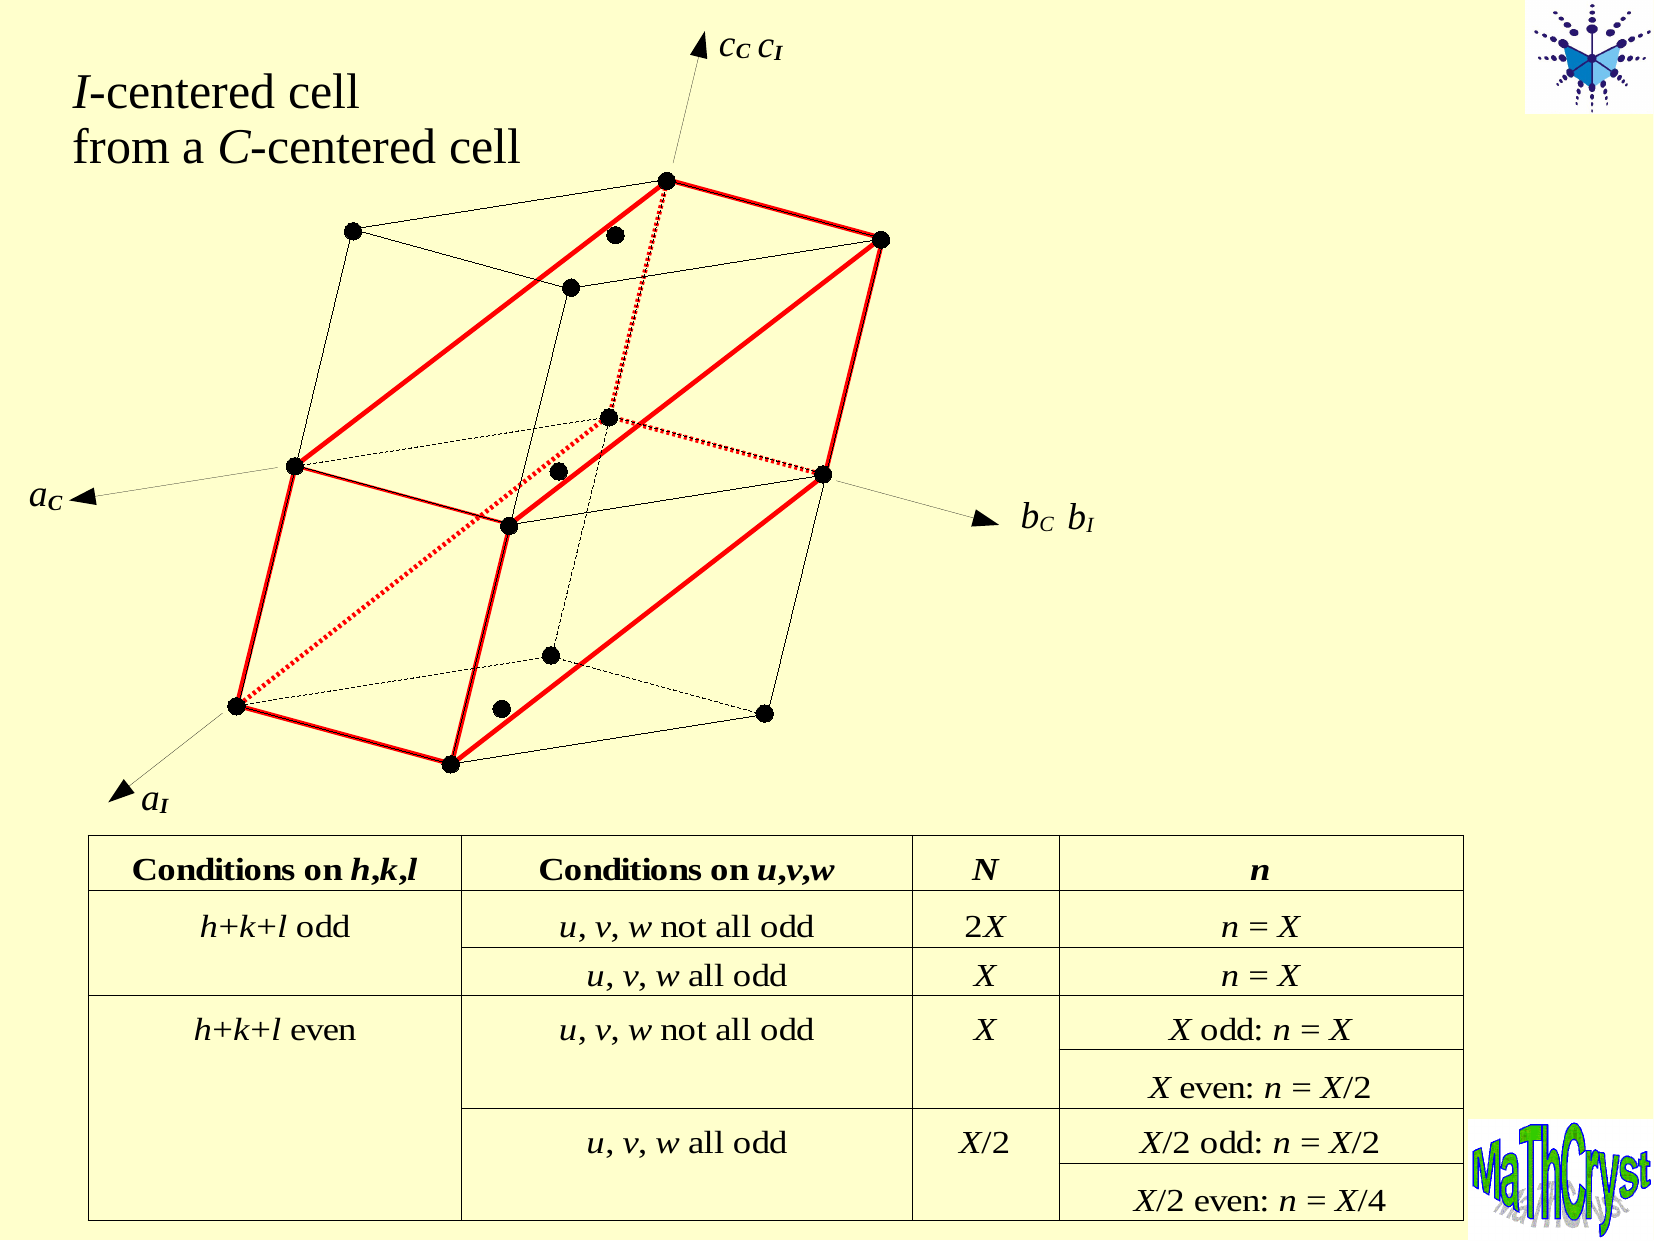

cC
cI
I-centered cell
from a C-centered cell
aC
bC
bI
aI